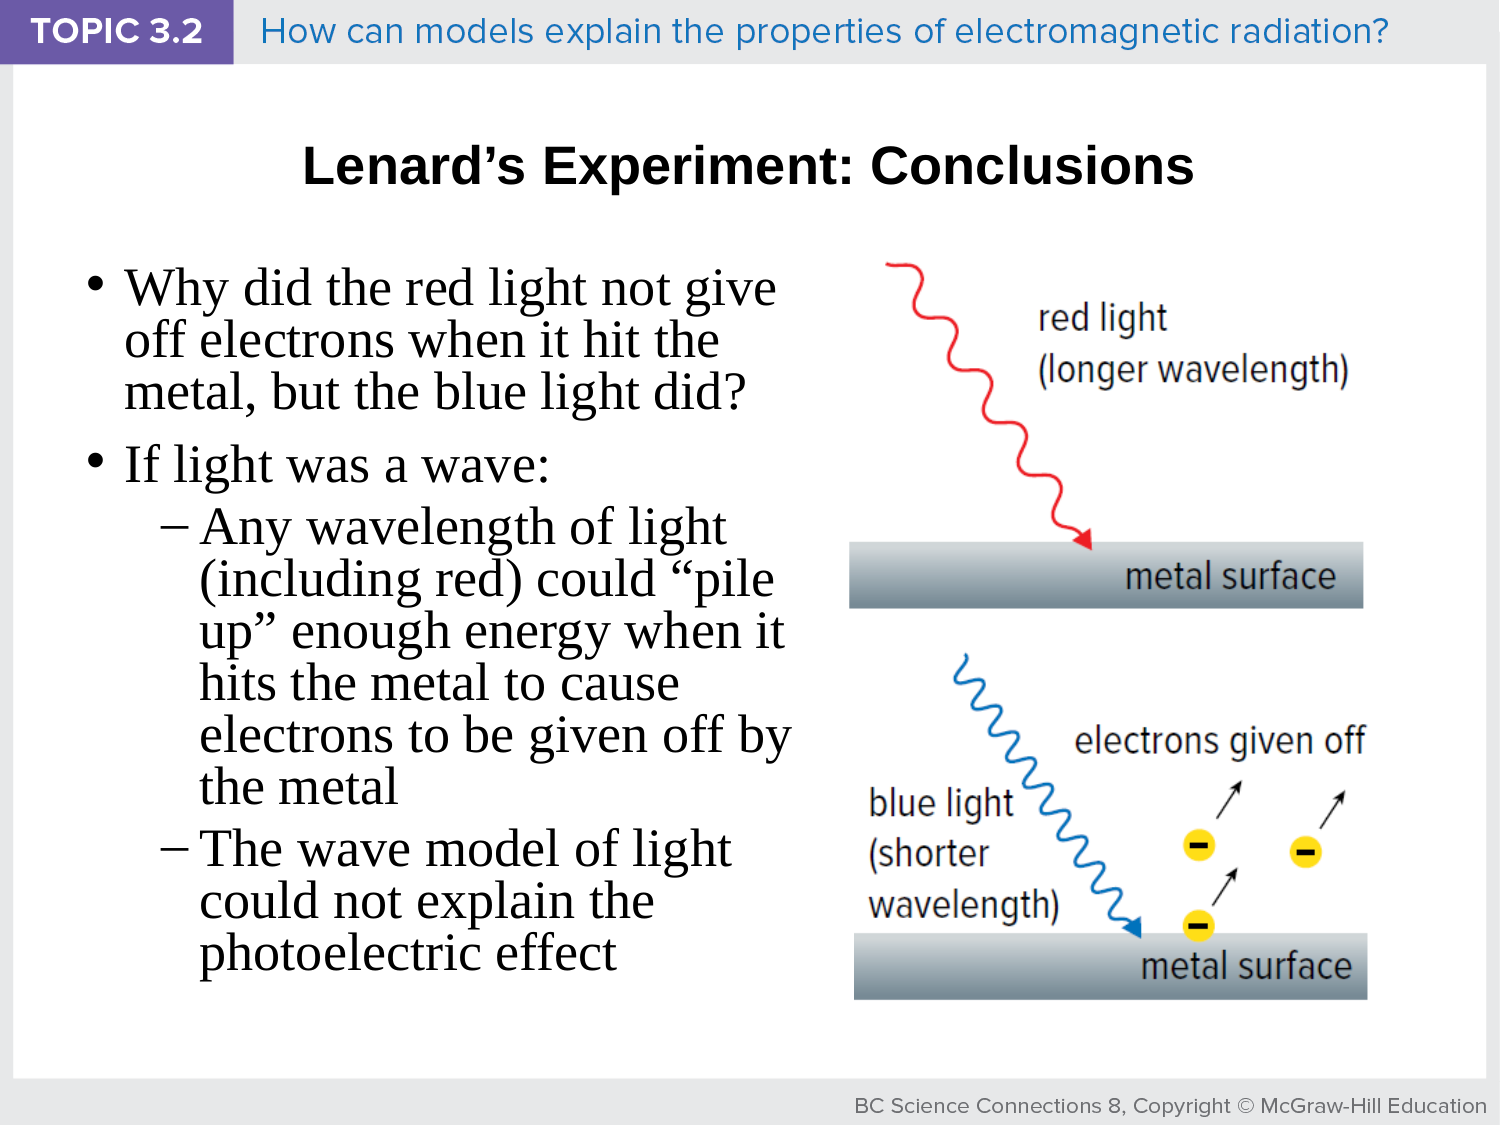

# Lenard’s Experiment: Conclusions
Why did the red light not give off electrons when it hit the metal, but the blue light did?
If light was a wave:
Any wavelength of light (including red) could “pile up” enough energy when it hits the metal to cause electrons to be given off by the metal
The wave model of light could not explain the photoelectric effect